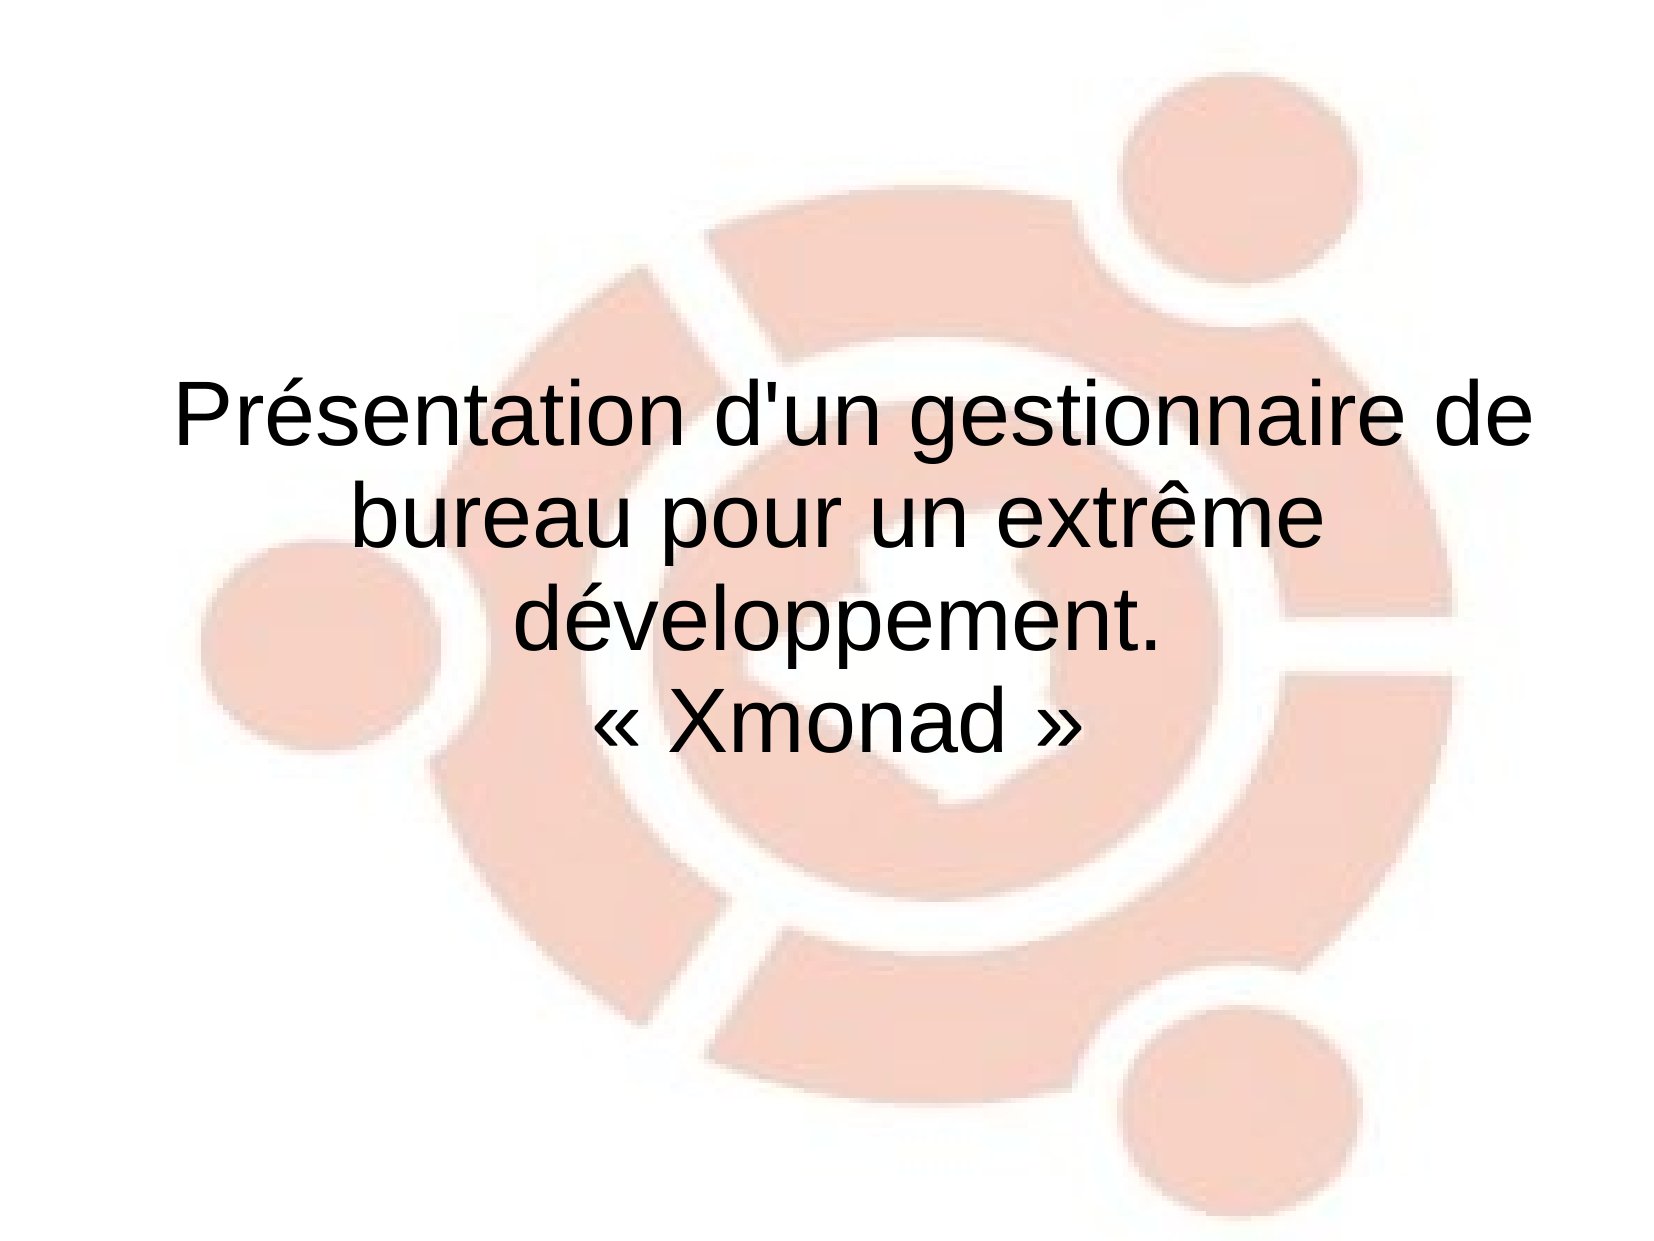

# Présentation d'un gestionnaire de bureau pour un extrême développement. « Xmonad »